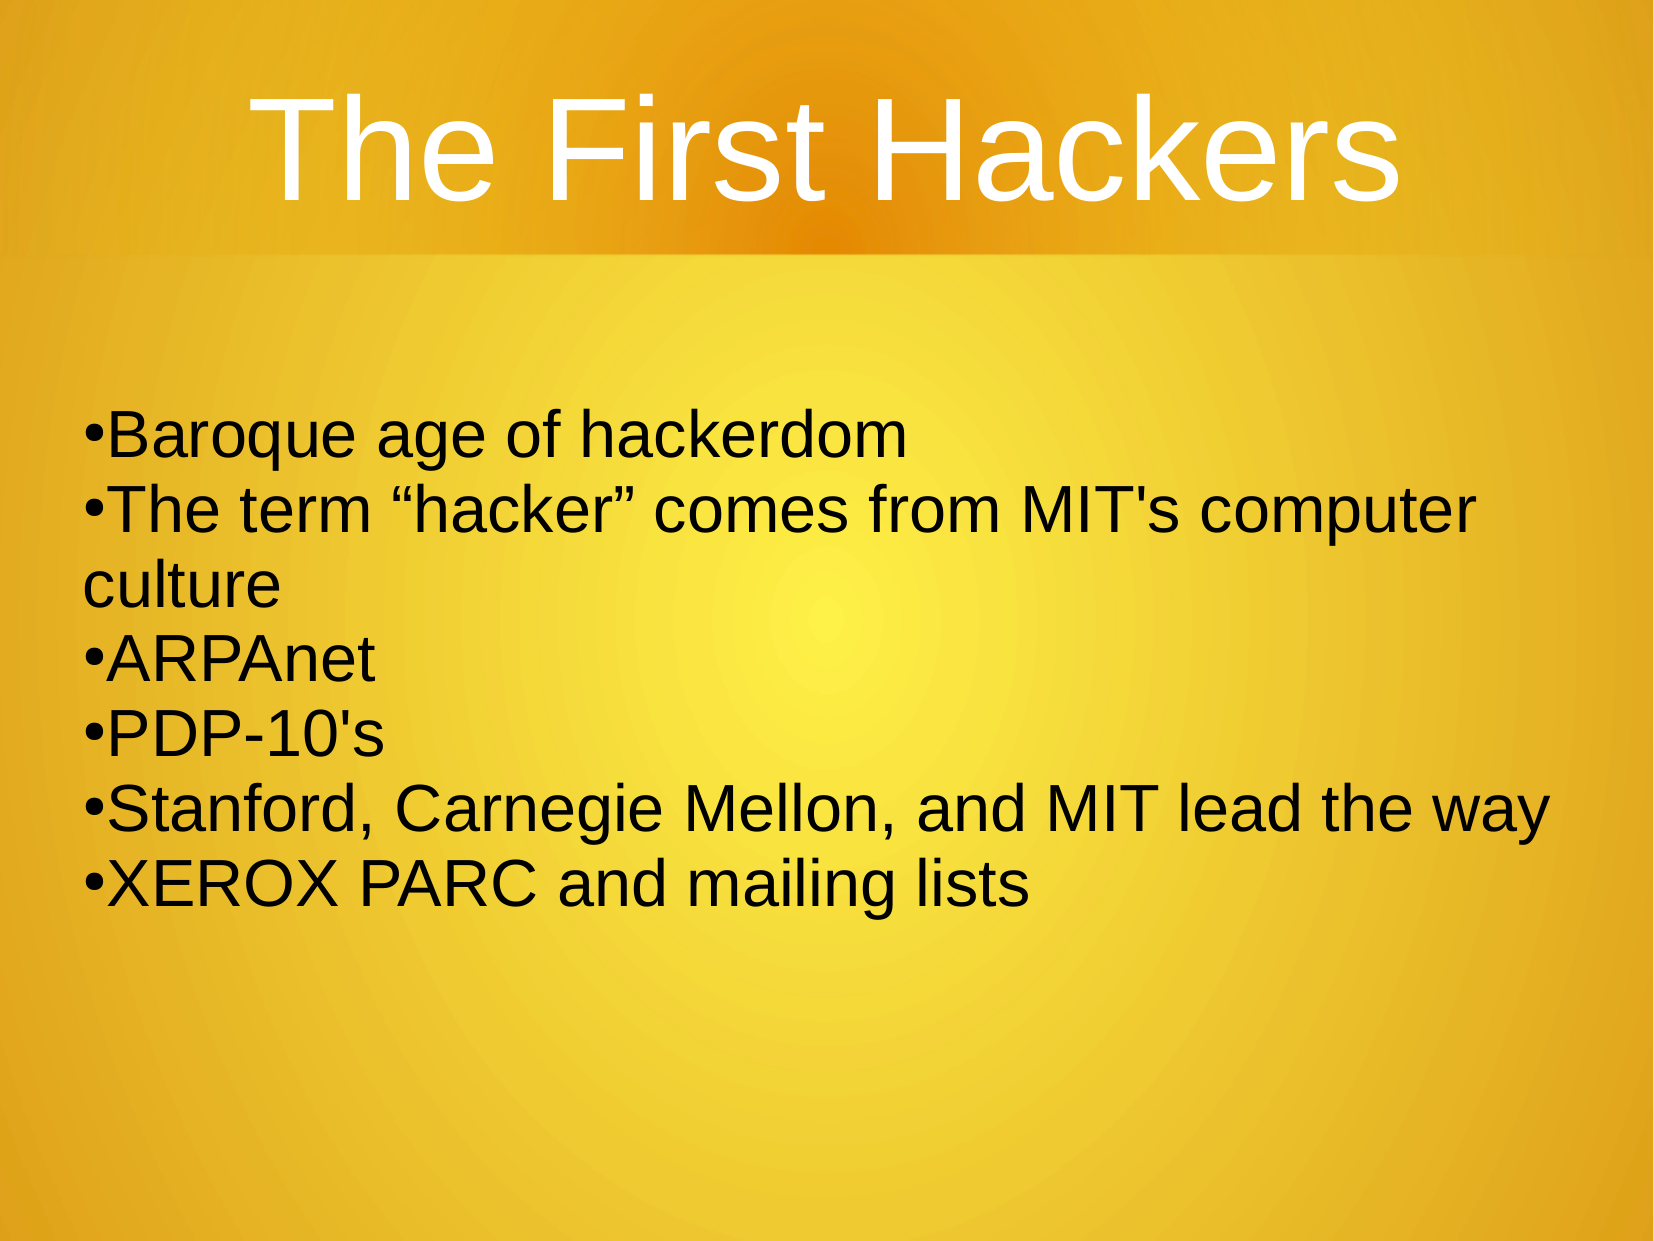

# The First Hackers
Baroque age of hackerdom
The term “hacker” comes from MIT's computer culture
ARPAnet
PDP-10's
Stanford, Carnegie Mellon, and MIT lead the way
XEROX PARC and mailing lists